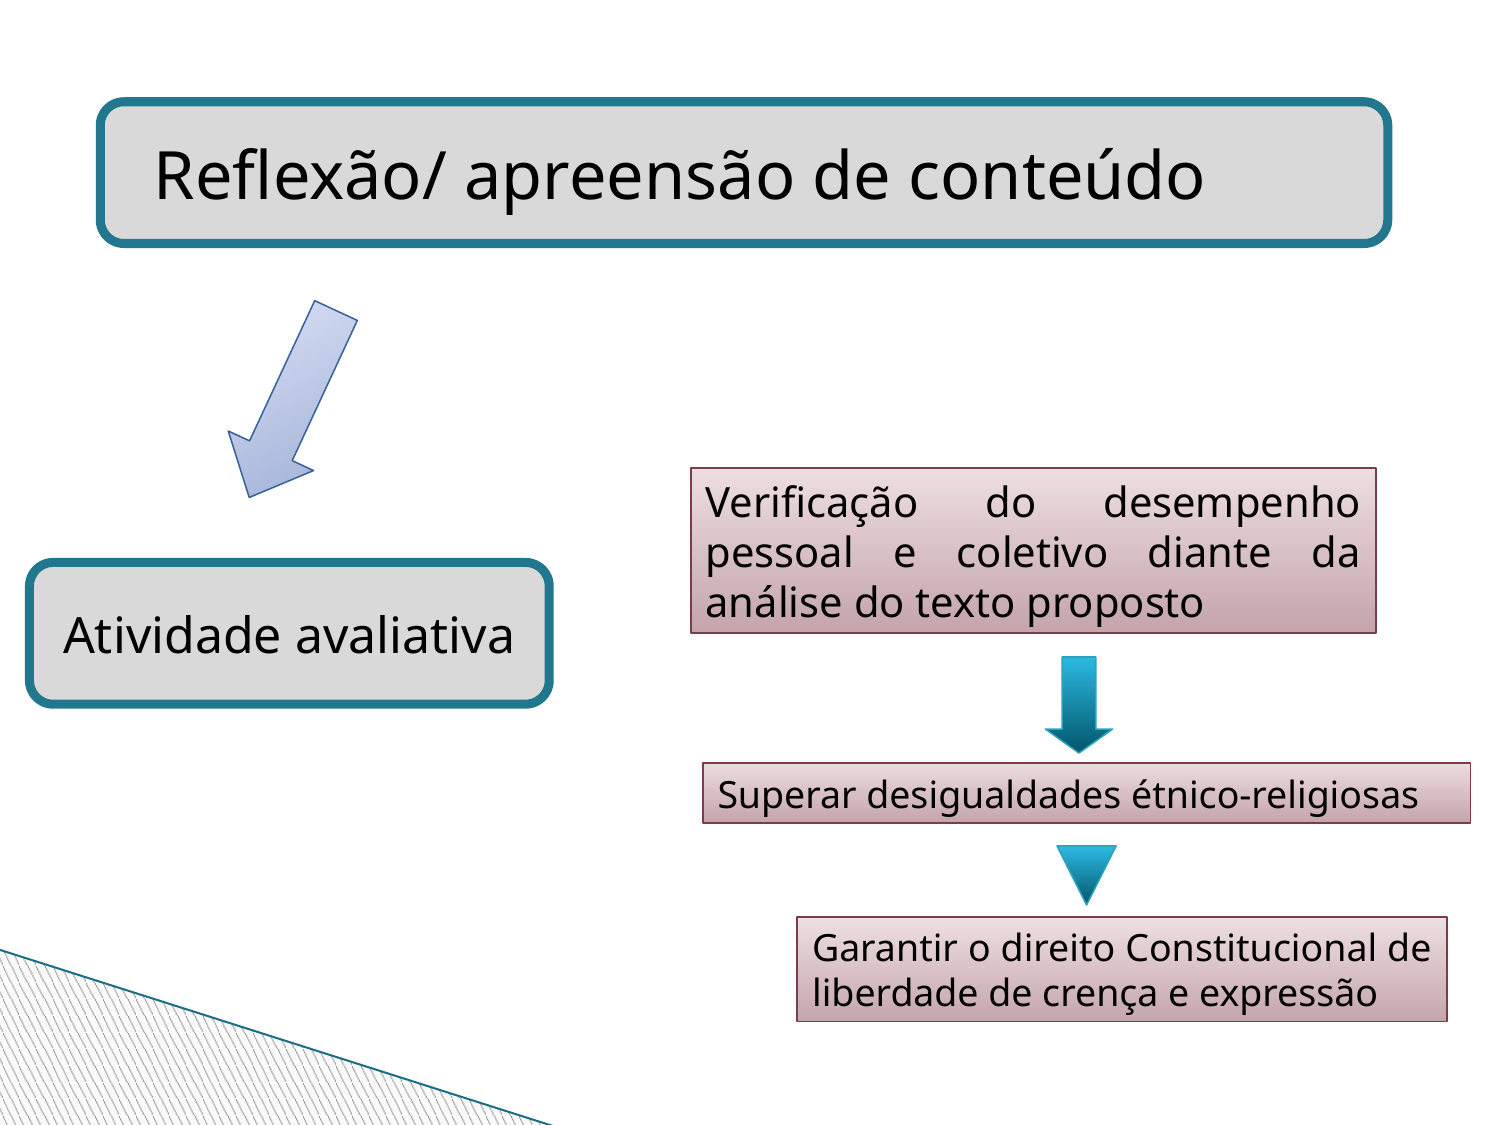

Reflexão/ apreensão de conteúdo
Verificação do desempenho pessoal e coletivo diante da análise do texto proposto
Atividade avaliativa
Superar desigualdades étnico-religiosas
Garantir o direito Constitucional de liberdade de crença e expressão